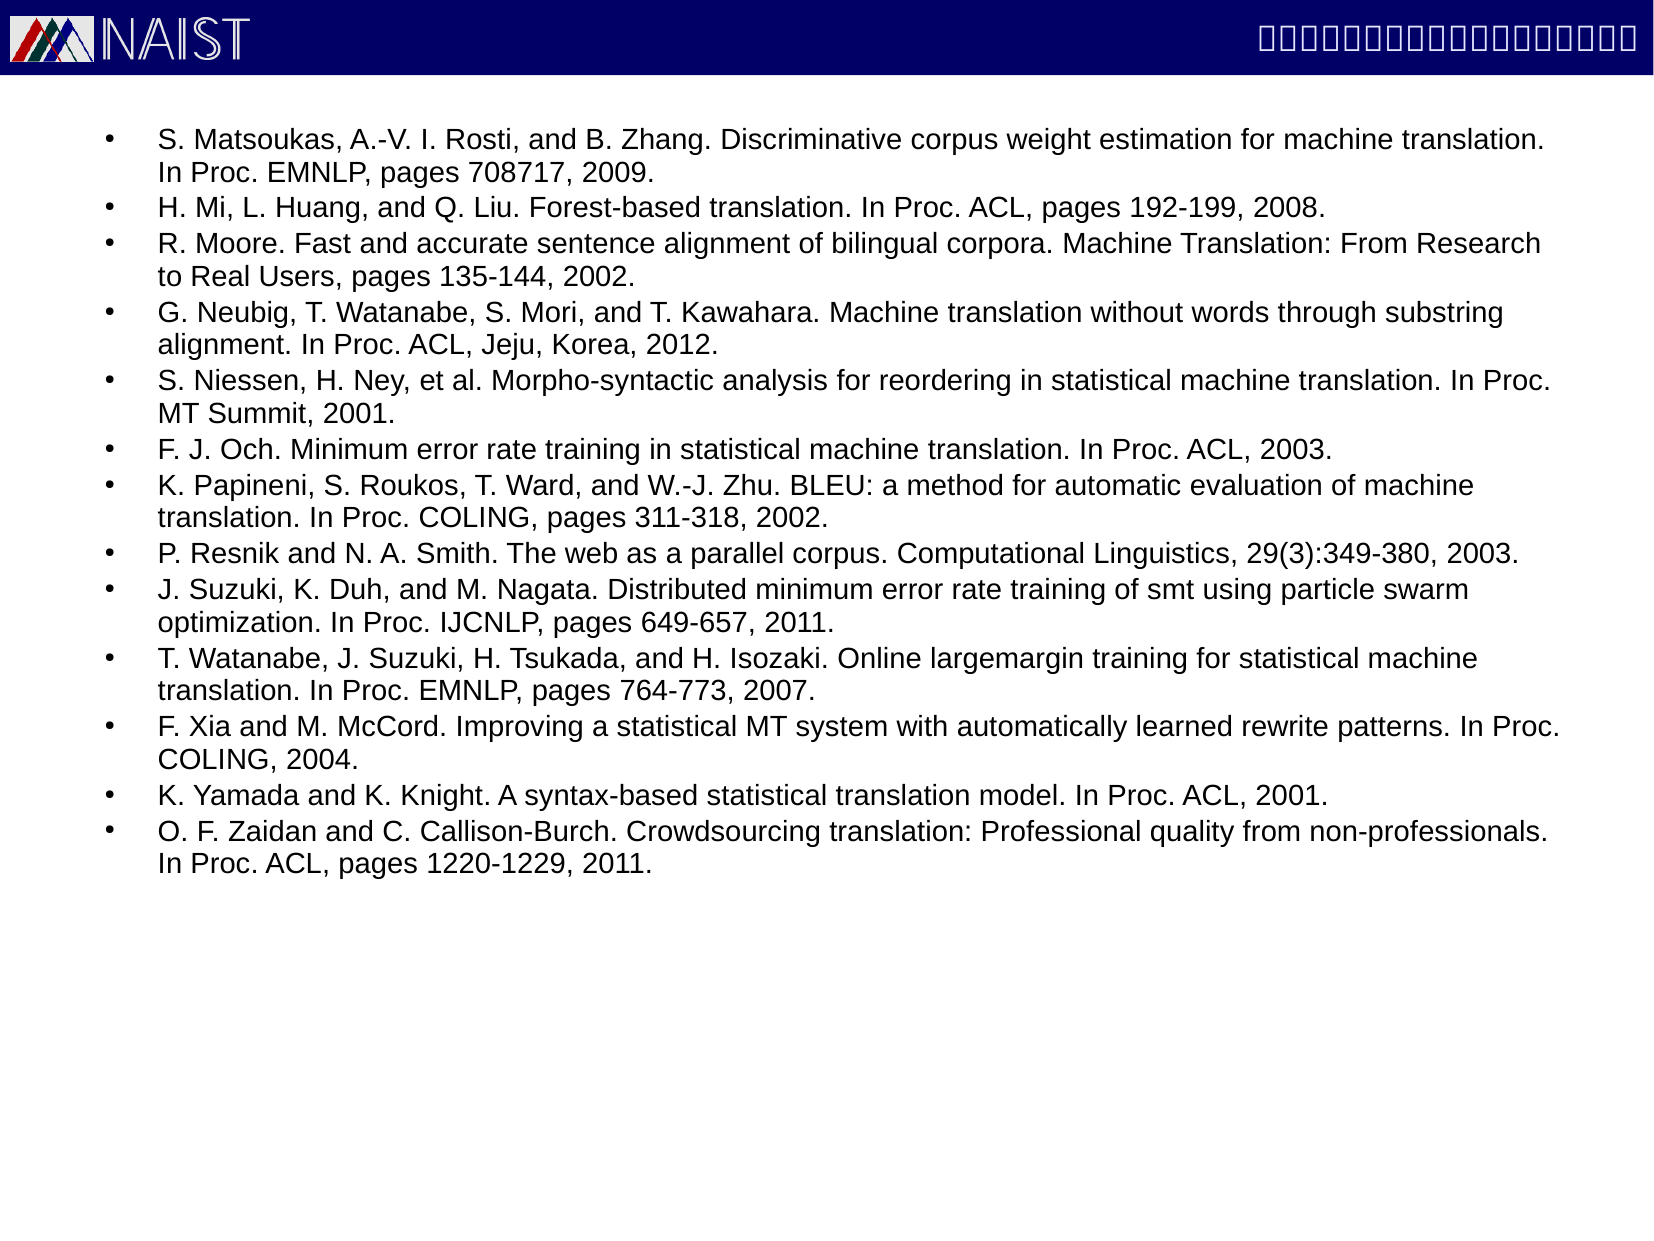

# S. Matsoukas, A.-V. I. Rosti, and B. Zhang. Discriminative corpus weight estimation for machine translation. In Proc. EMNLP, pages 708717, 2009.
H. Mi, L. Huang, and Q. Liu. Forest-based translation. In Proc. ACL, pages 192-199, 2008.
R. Moore. Fast and accurate sentence alignment of bilingual corpora. Machine Translation: From Research to Real Users, pages 135-144, 2002.
G. Neubig, T. Watanabe, S. Mori, and T. Kawahara. Machine translation without words through substring alignment. In Proc. ACL, Jeju, Korea, 2012.
S. Niessen, H. Ney, et al. Morpho-syntactic analysis for reordering in statistical machine translation. In Proc. MT Summit, 2001.
F. J. Och. Minimum error rate training in statistical machine translation. In Proc. ACL, 2003.
K. Papineni, S. Roukos, T. Ward, and W.-J. Zhu. BLEU: a method for automatic evaluation of machine translation. In Proc. COLING, pages 311-318, 2002.
P. Resnik and N. A. Smith. The web as a parallel corpus. Computational Linguistics, 29(3):349-380, 2003.
J. Suzuki, K. Duh, and M. Nagata. Distributed minimum error rate training of smt using particle swarm optimization. In Proc. IJCNLP, pages 649-657, 2011.
T. Watanabe, J. Suzuki, H. Tsukada, and H. Isozaki. Online largemargin training for statistical machine translation. In Proc. EMNLP, pages 764-773, 2007.
F. Xia and M. McCord. Improving a statistical MT system with automatically learned rewrite patterns. In Proc. COLING, 2004.
K. Yamada and K. Knight. A syntax-based statistical translation model. In Proc. ACL, 2001.
O. F. Zaidan and C. Callison-Burch. Crowdsourcing translation: Professional quality from non-professionals. In Proc. ACL, pages 1220-1229, 2011.